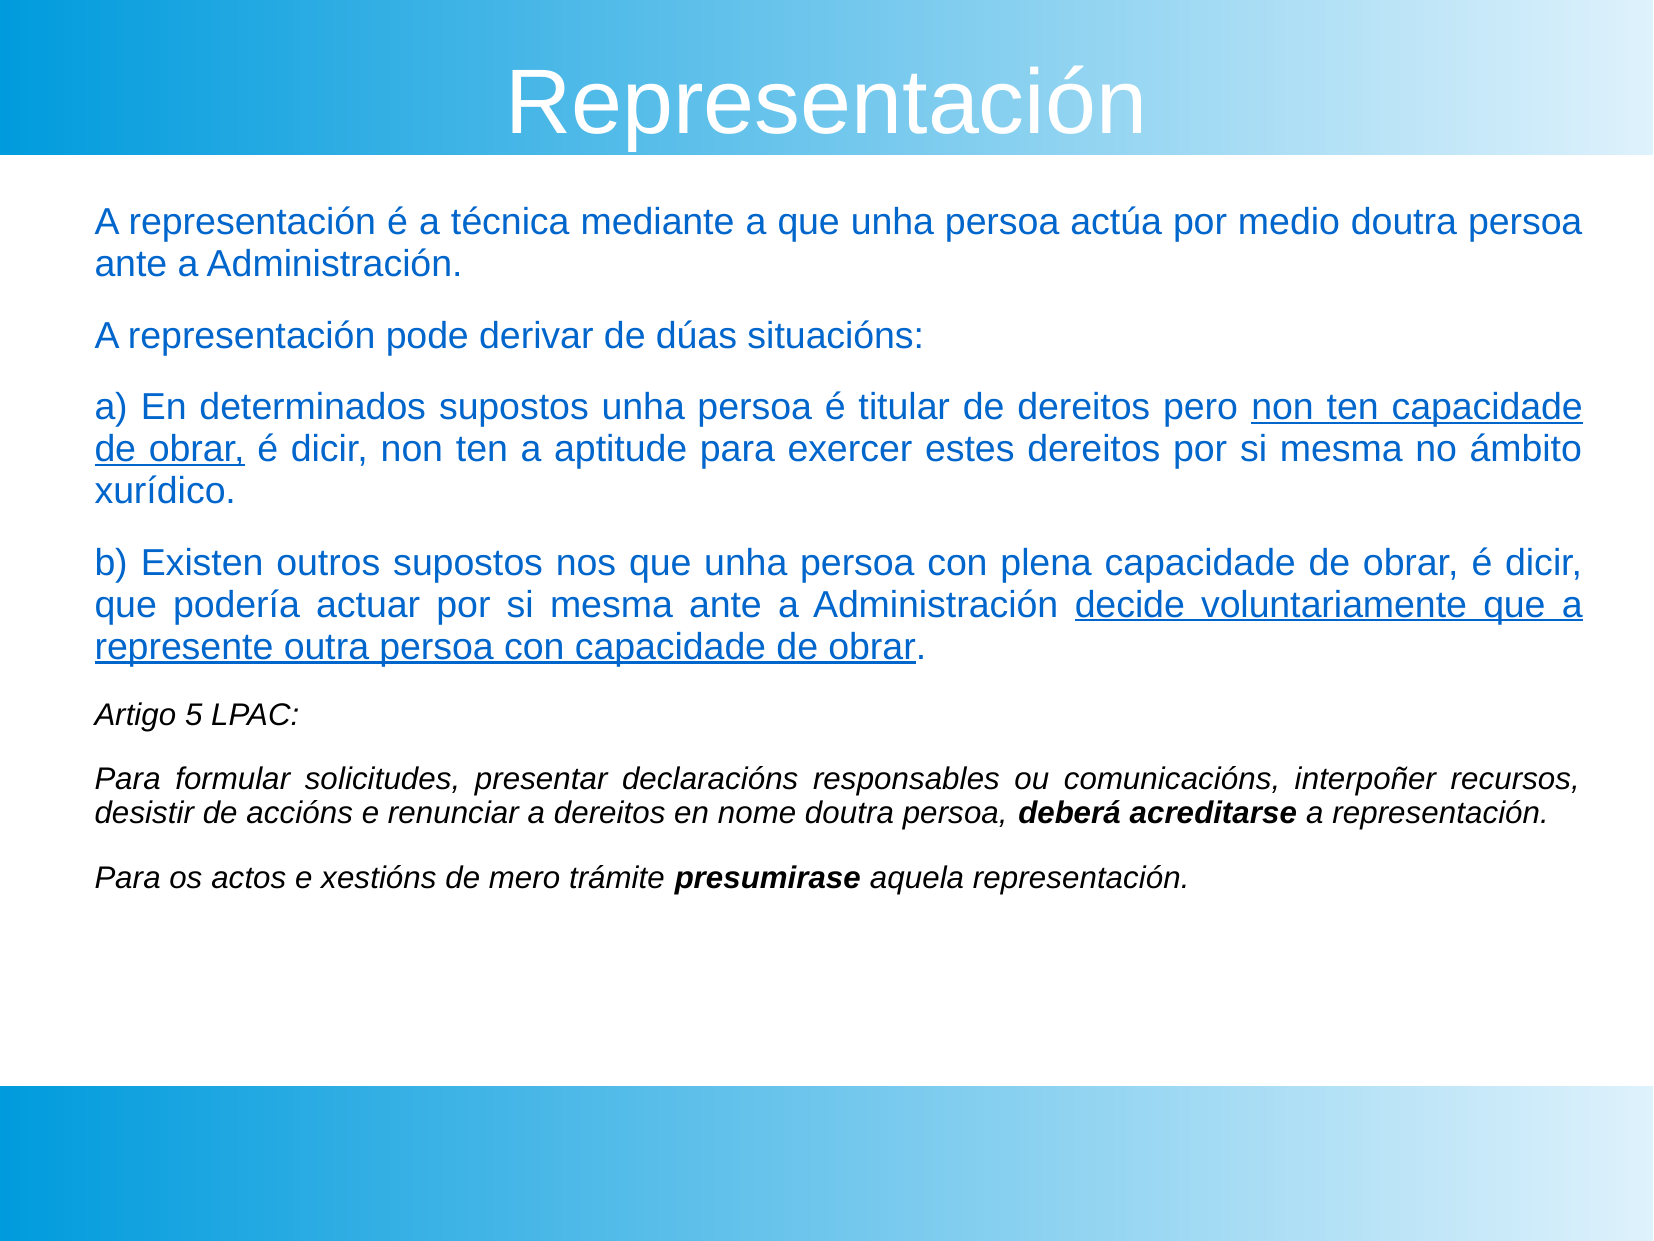

# Representación
A representación é a técnica mediante a que unha persoa actúa por medio doutra persoa ante a Administración.
A representación pode derivar de dúas situacións:
a) En determinados supostos unha persoa é titular de dereitos pero non ten capacidade de obrar, é dicir, non ten a aptitude para exercer estes dereitos por si mesma no ámbito xurídico.
b) Existen outros supostos nos que unha persoa con plena capacidade de obrar, é dicir, que podería actuar por si mesma ante a Administración decide voluntariamente que a represente outra persoa con capacidade de obrar.
Artigo 5 LPAC:
Para formular solicitudes, presentar declaracións responsables ou comunicacións, interpoñer recursos, desistir de accións e renunciar a dereitos en nome doutra persoa, deberá acreditarse a representación.
Para os actos e xestións de mero trámite presumirase aquela representación.